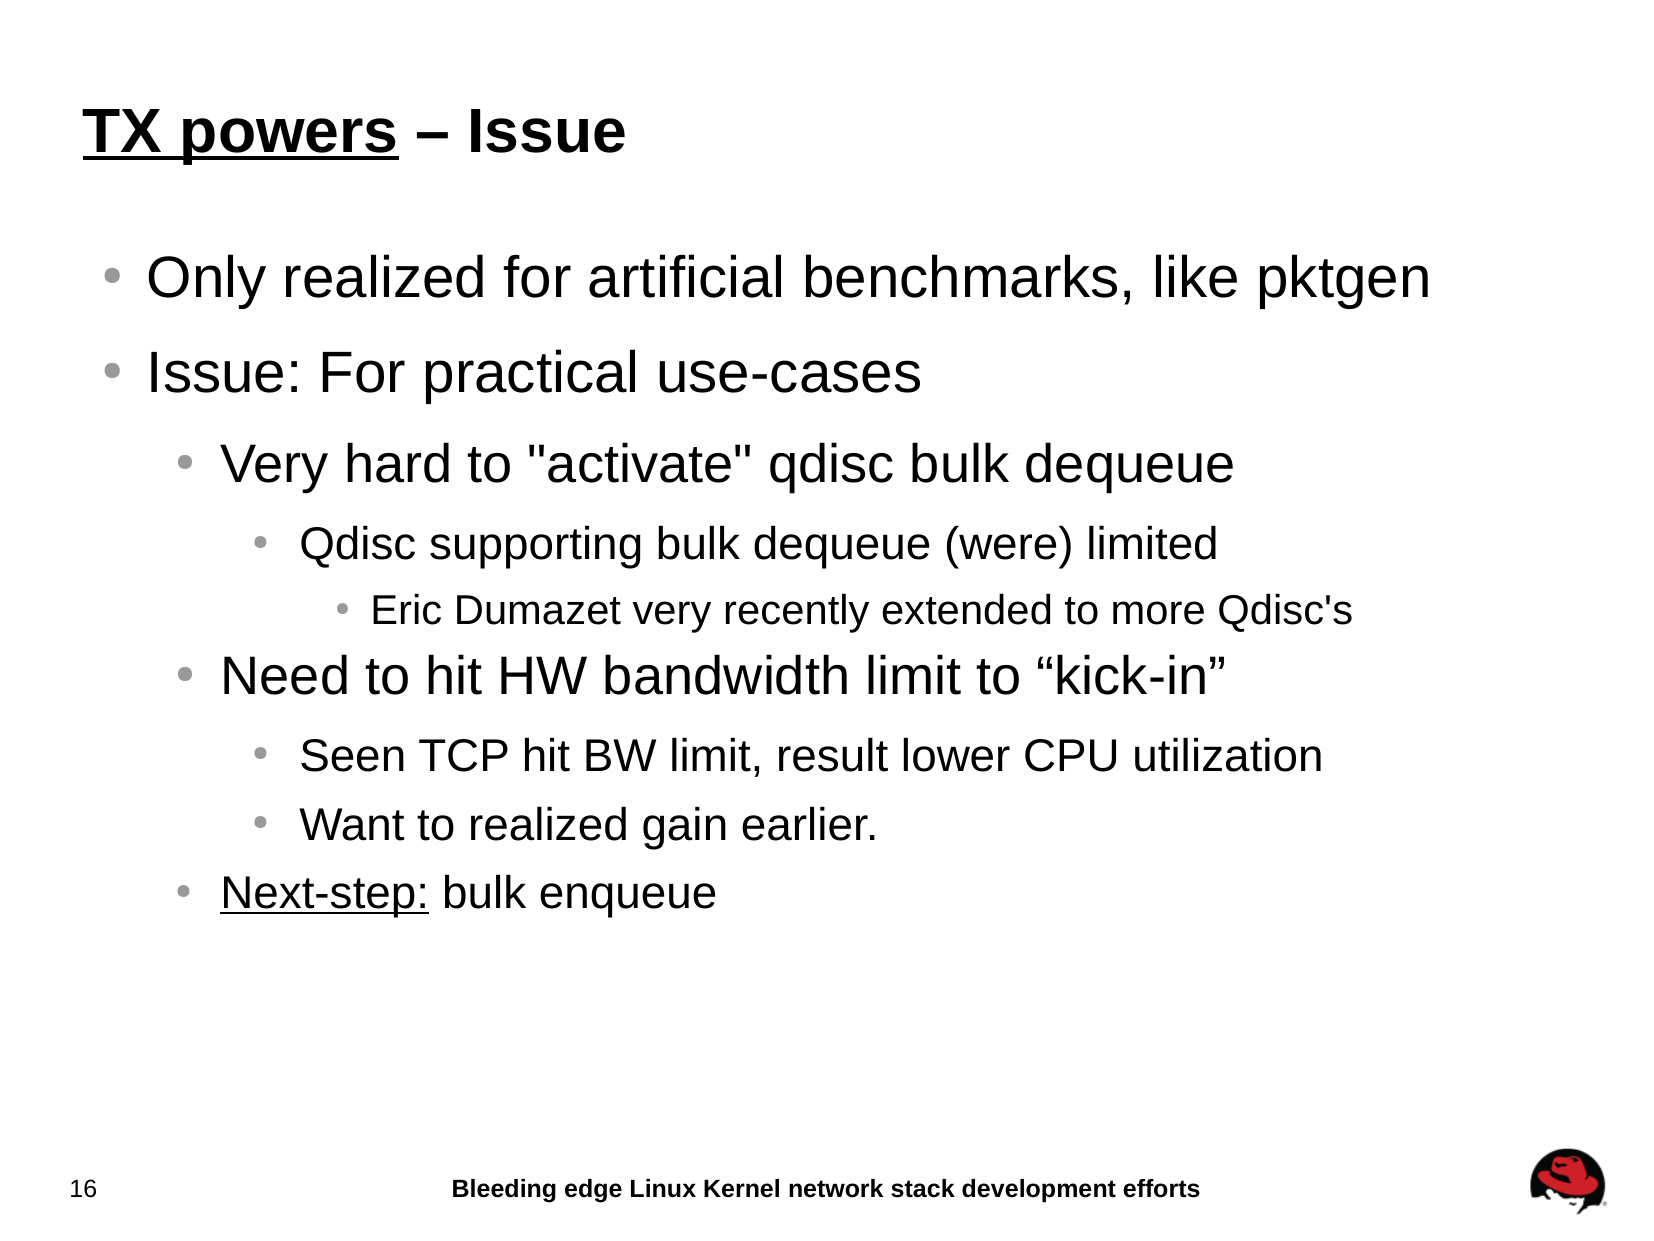

# TX powers – Issue
Only realized for artificial benchmarks, like pktgen
Issue: For practical use-cases
Very hard to "activate" qdisc bulk dequeue
Qdisc supporting bulk dequeue (were) limited
Eric Dumazet very recently extended to more Qdisc's
Need to hit HW bandwidth limit to “kick-in”
Seen TCP hit BW limit, result lower CPU utilization
Want to realized gain earlier.
Next-step: bulk enqueue